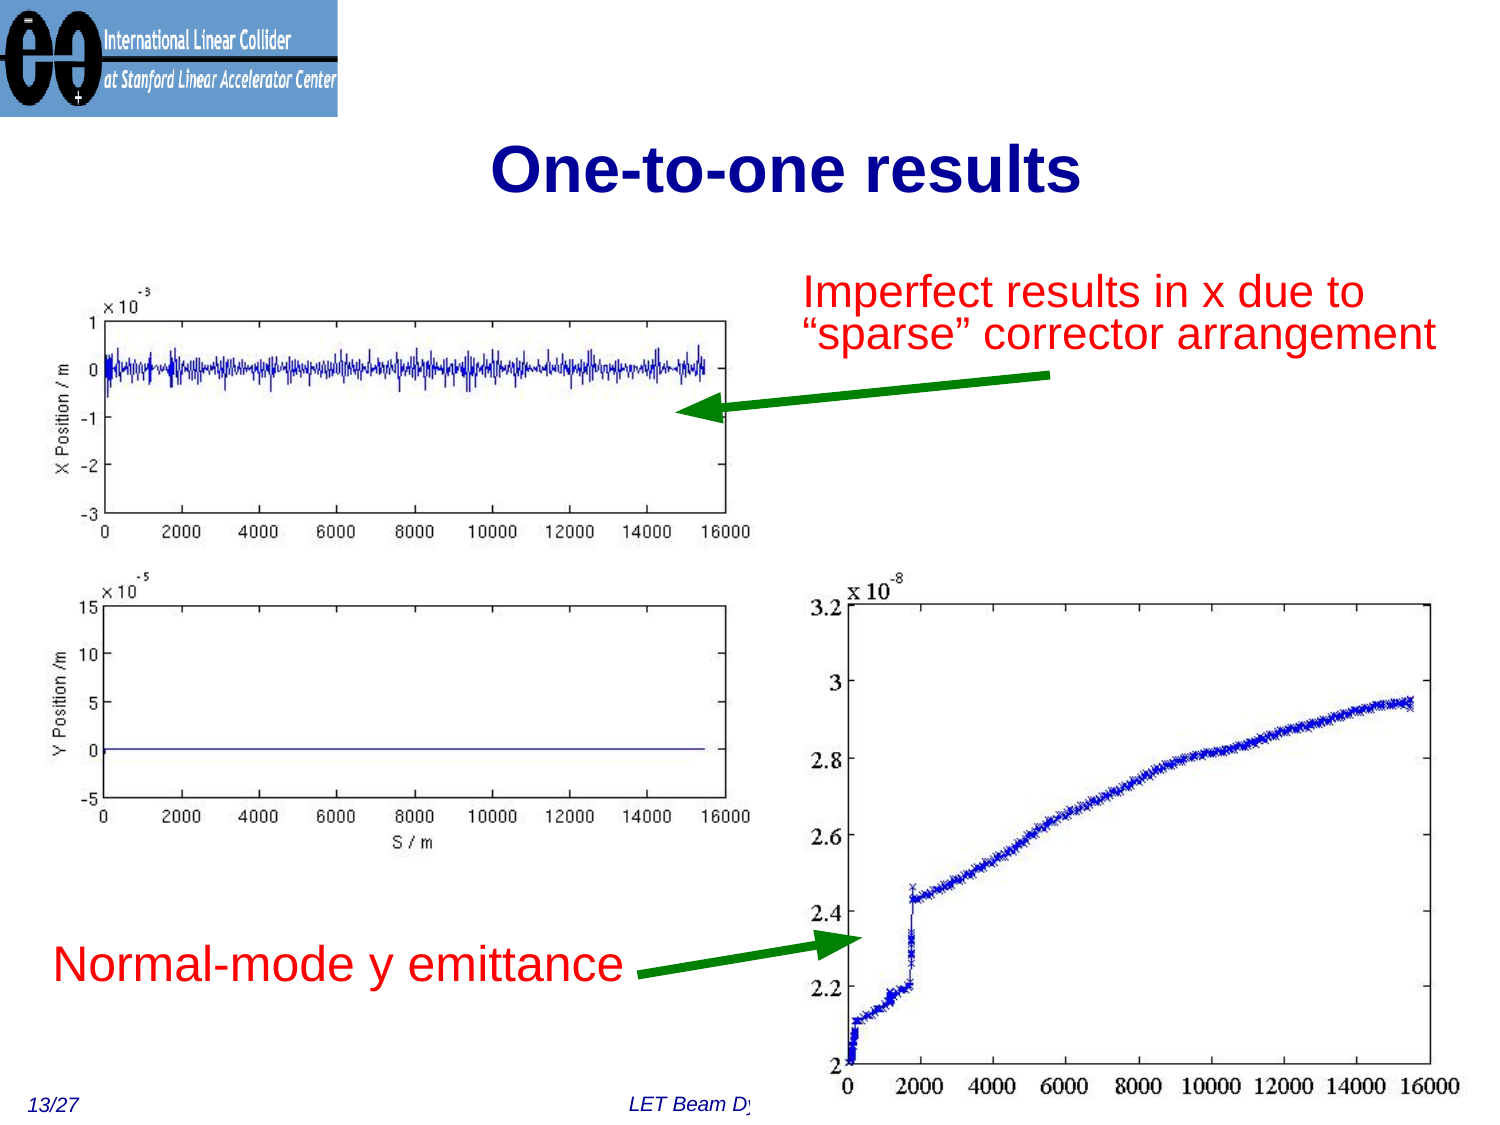

# One-to-one results
Imperfect results in x due to “sparse” corrector arrangement
Normal-mode y emittance